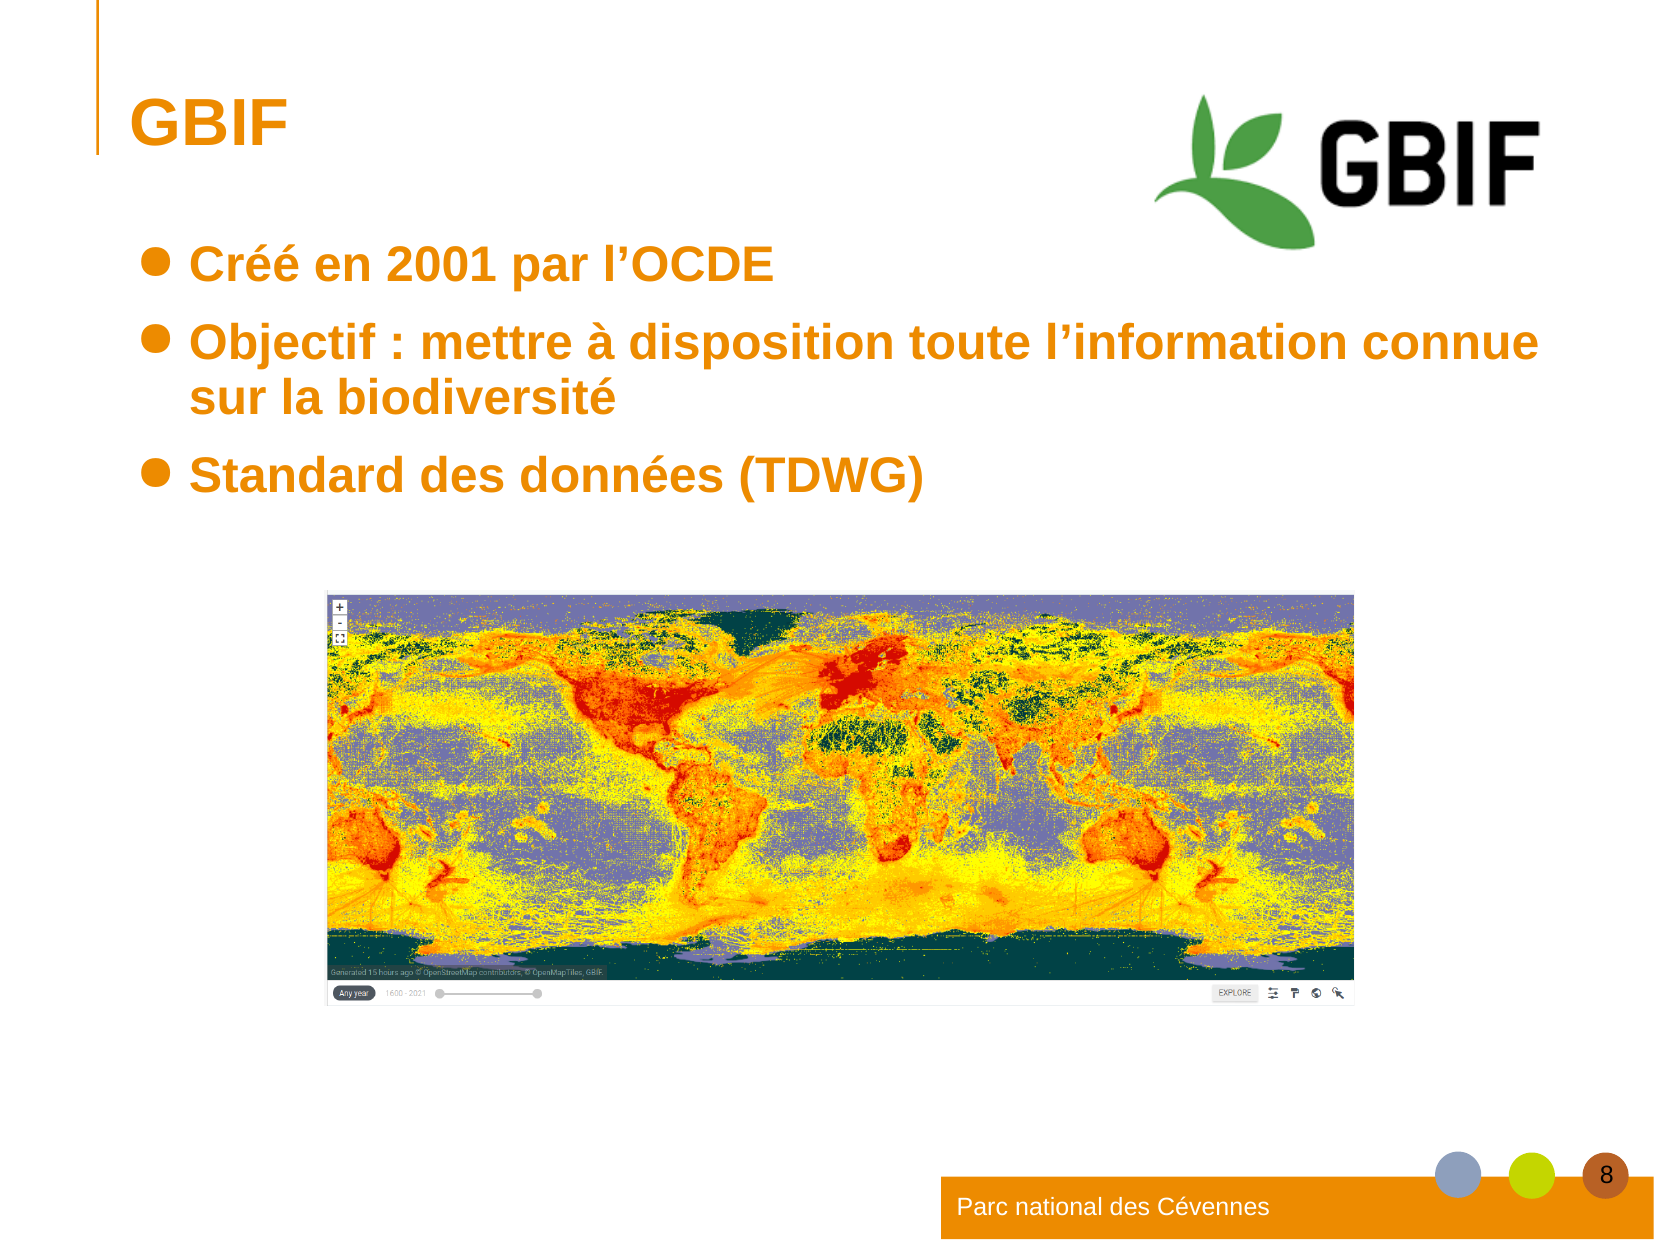

# GBIF
Créé en 2001 par l’OCDE
Objectif : mettre à disposition toute l’information connue sur la biodiversité
Standard des données (TDWG)